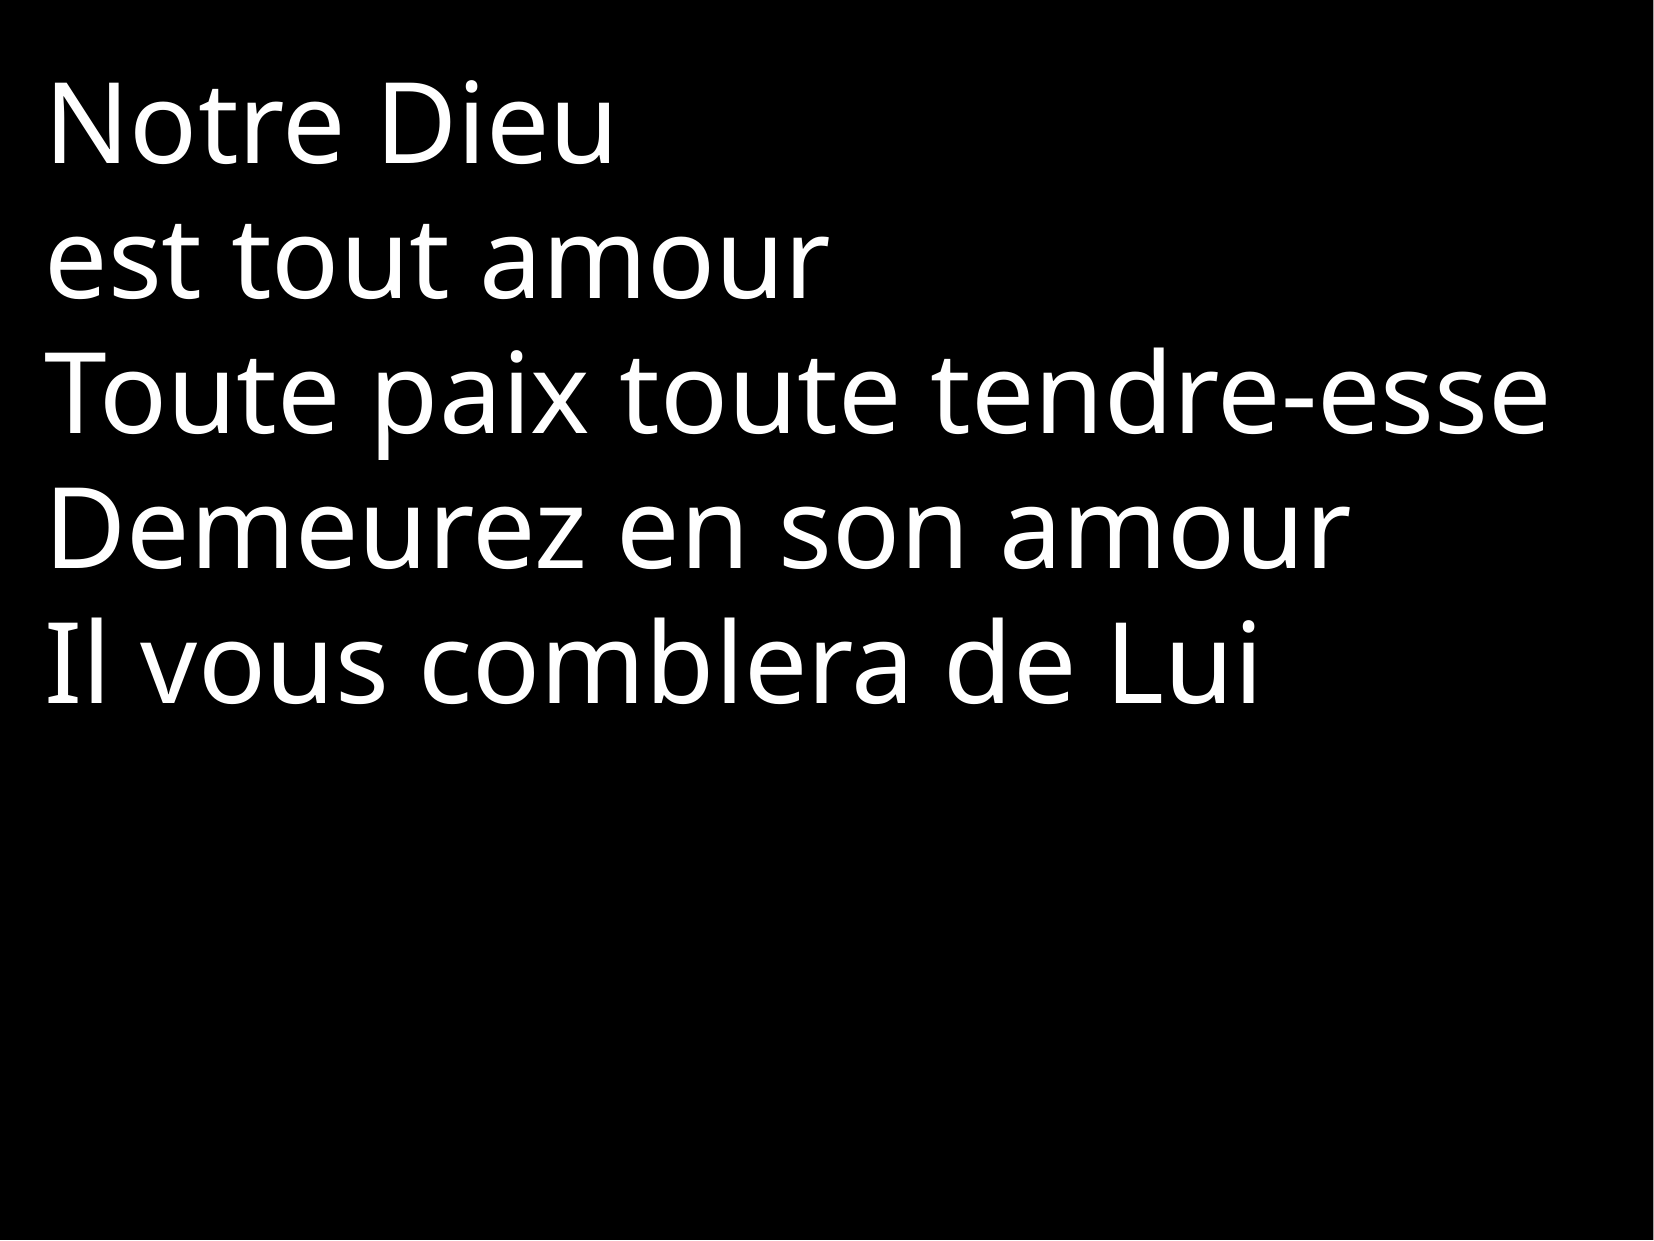

Notre Dieu
est tout amour
Toute paix toute tendre-esse
Demeurez en son amour
Il vous comblera de Lui